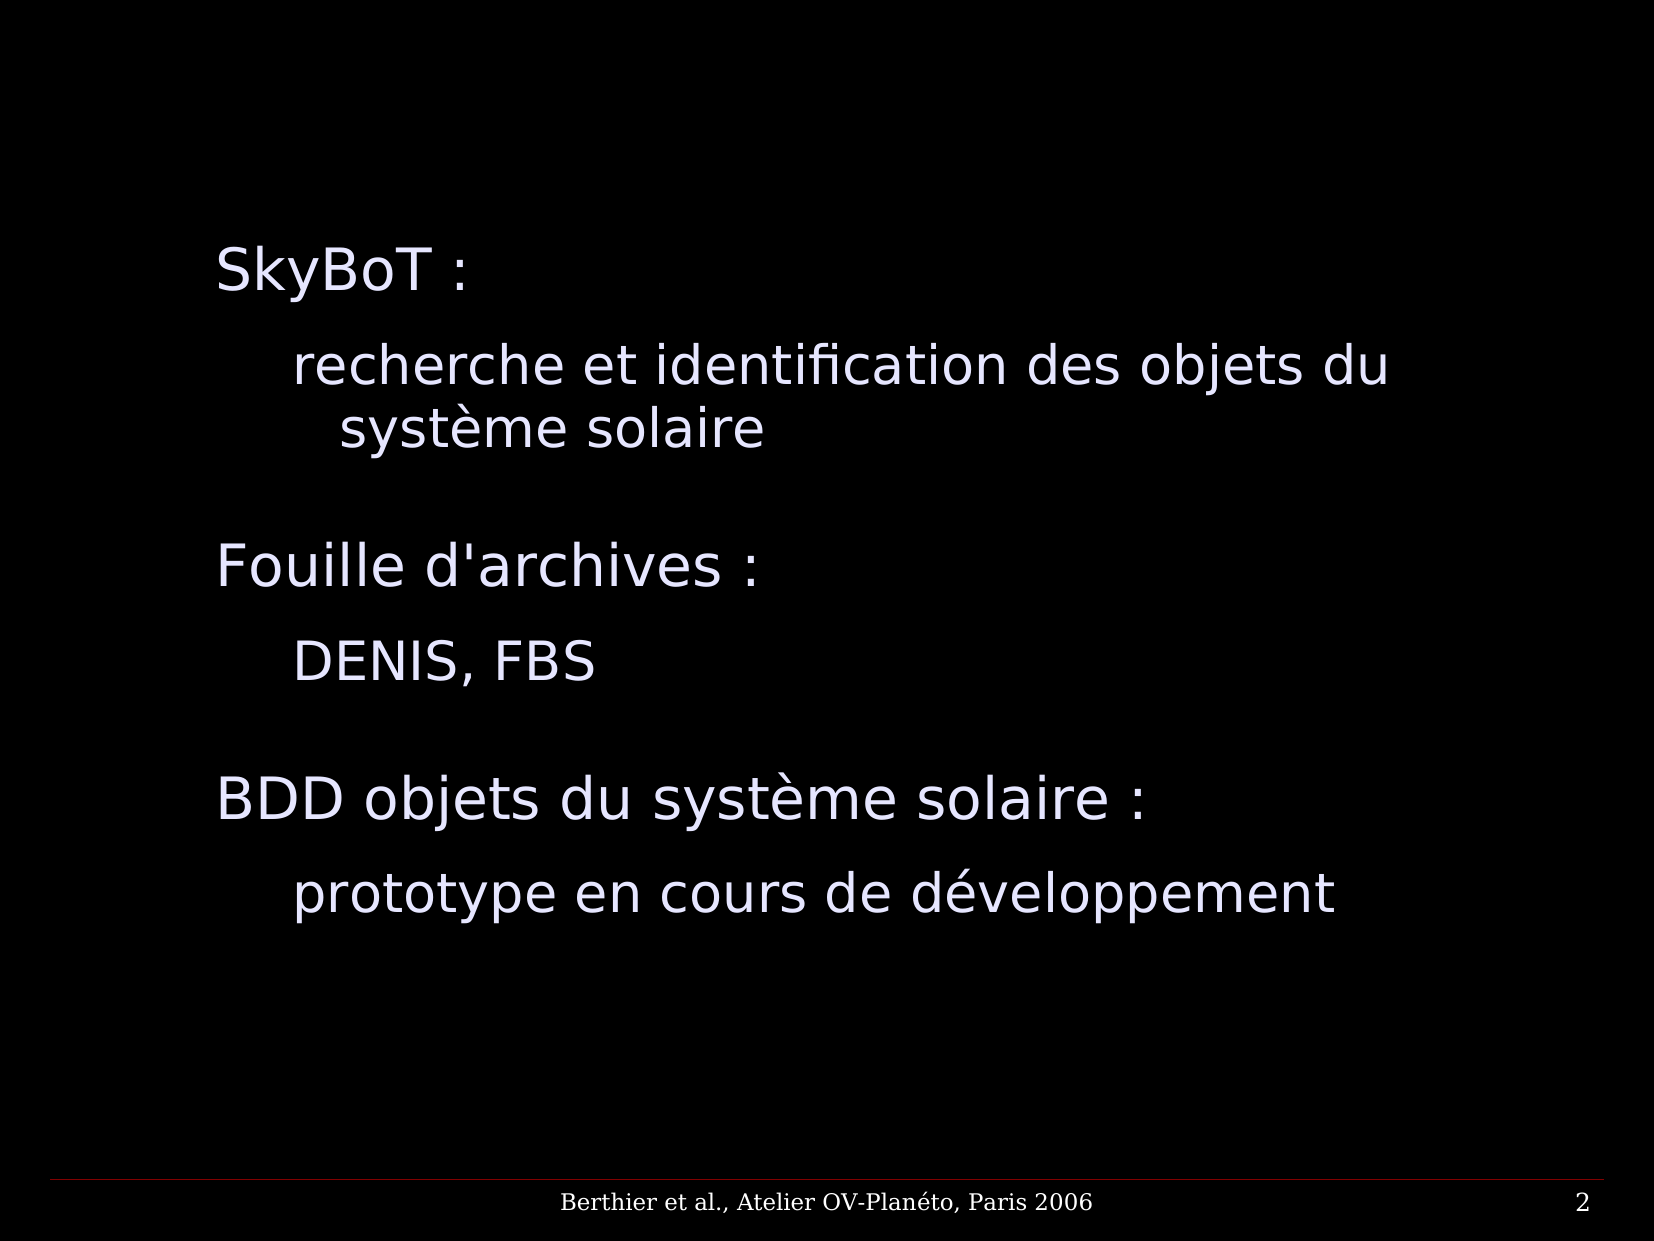

# SkyBoT :
recherche et identification des objets du système solaire
Fouille d'archives :
DENIS, FBS
BDD objets du système solaire :
prototype en cours de développement
2